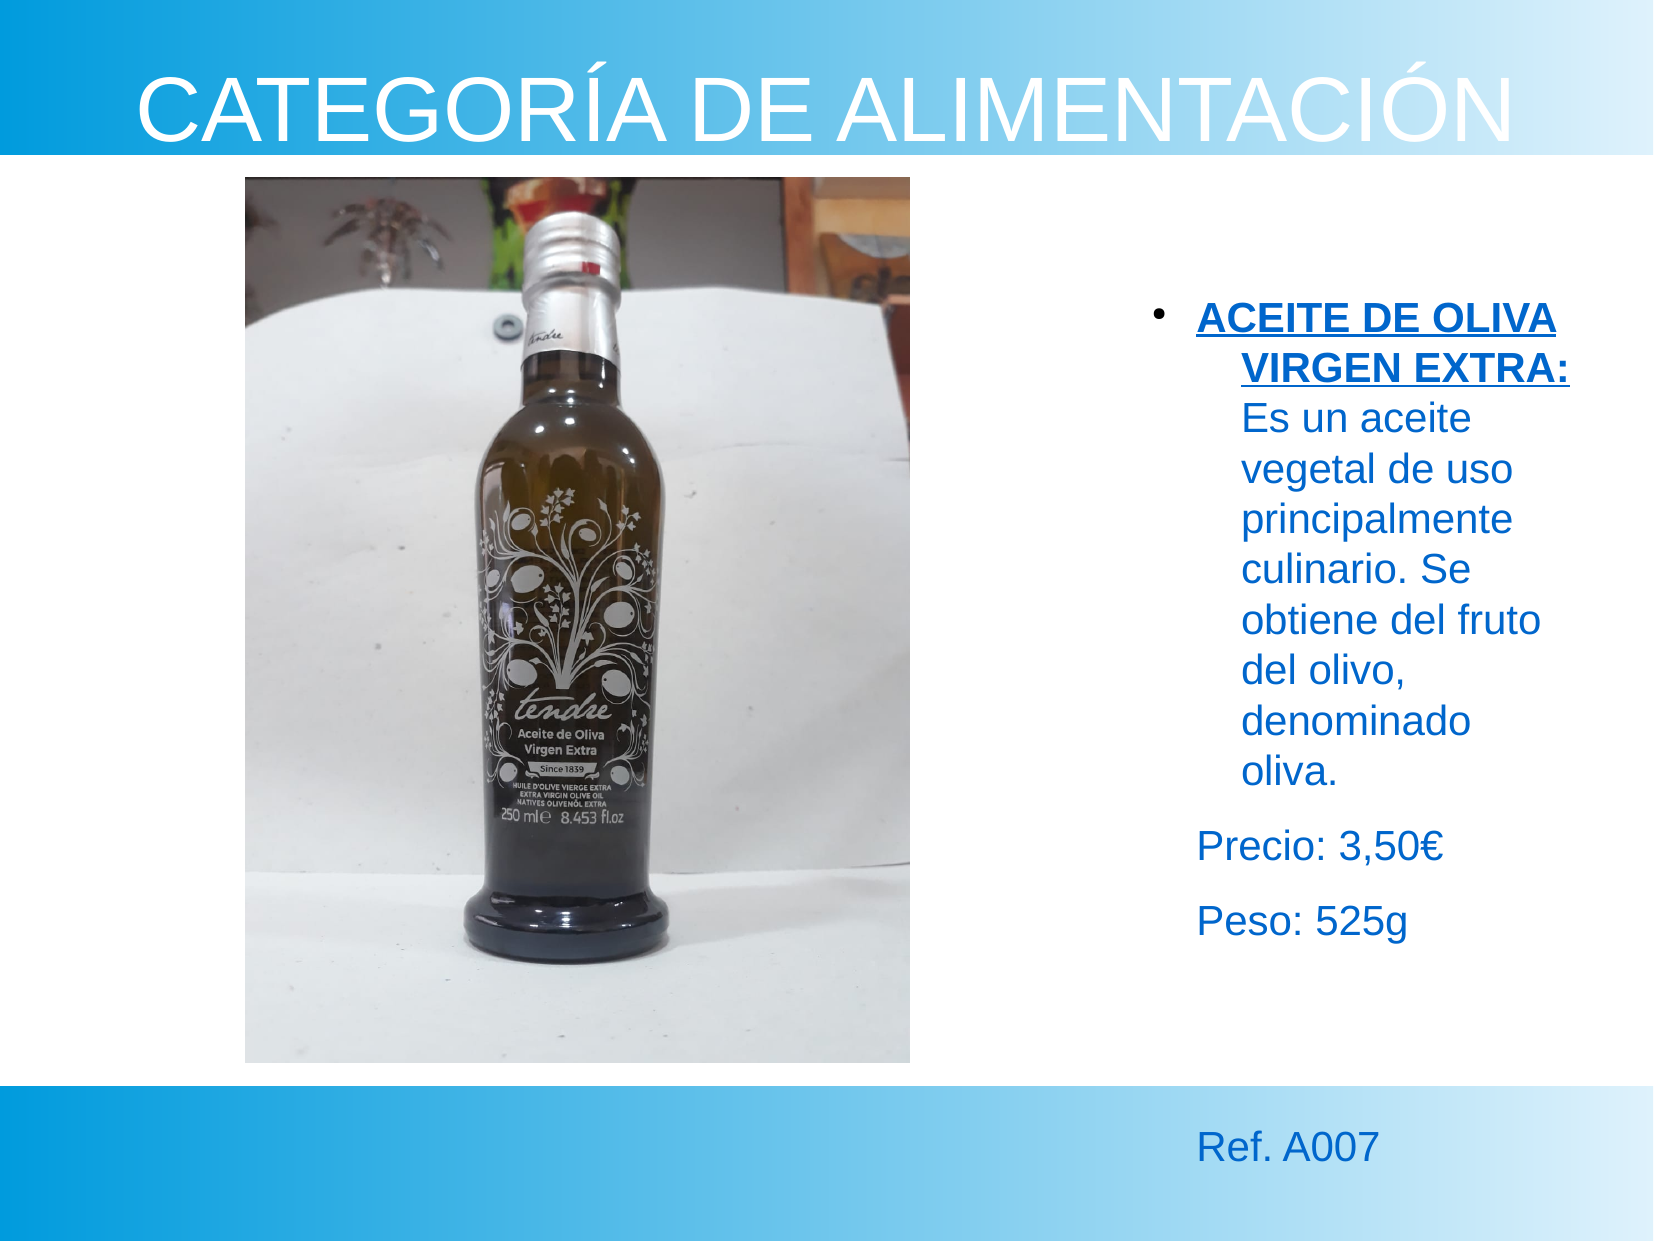

# CATEGORÍA DE ALIMENTACIÓN
ACEITE DE OLIVA VIRGEN EXTRA: Es un aceite vegetal de uso principalmente culinario. Se obtiene del fruto del olivo, denominado oliva.
Precio: 3,50€
Peso: 525g
Ref. A007